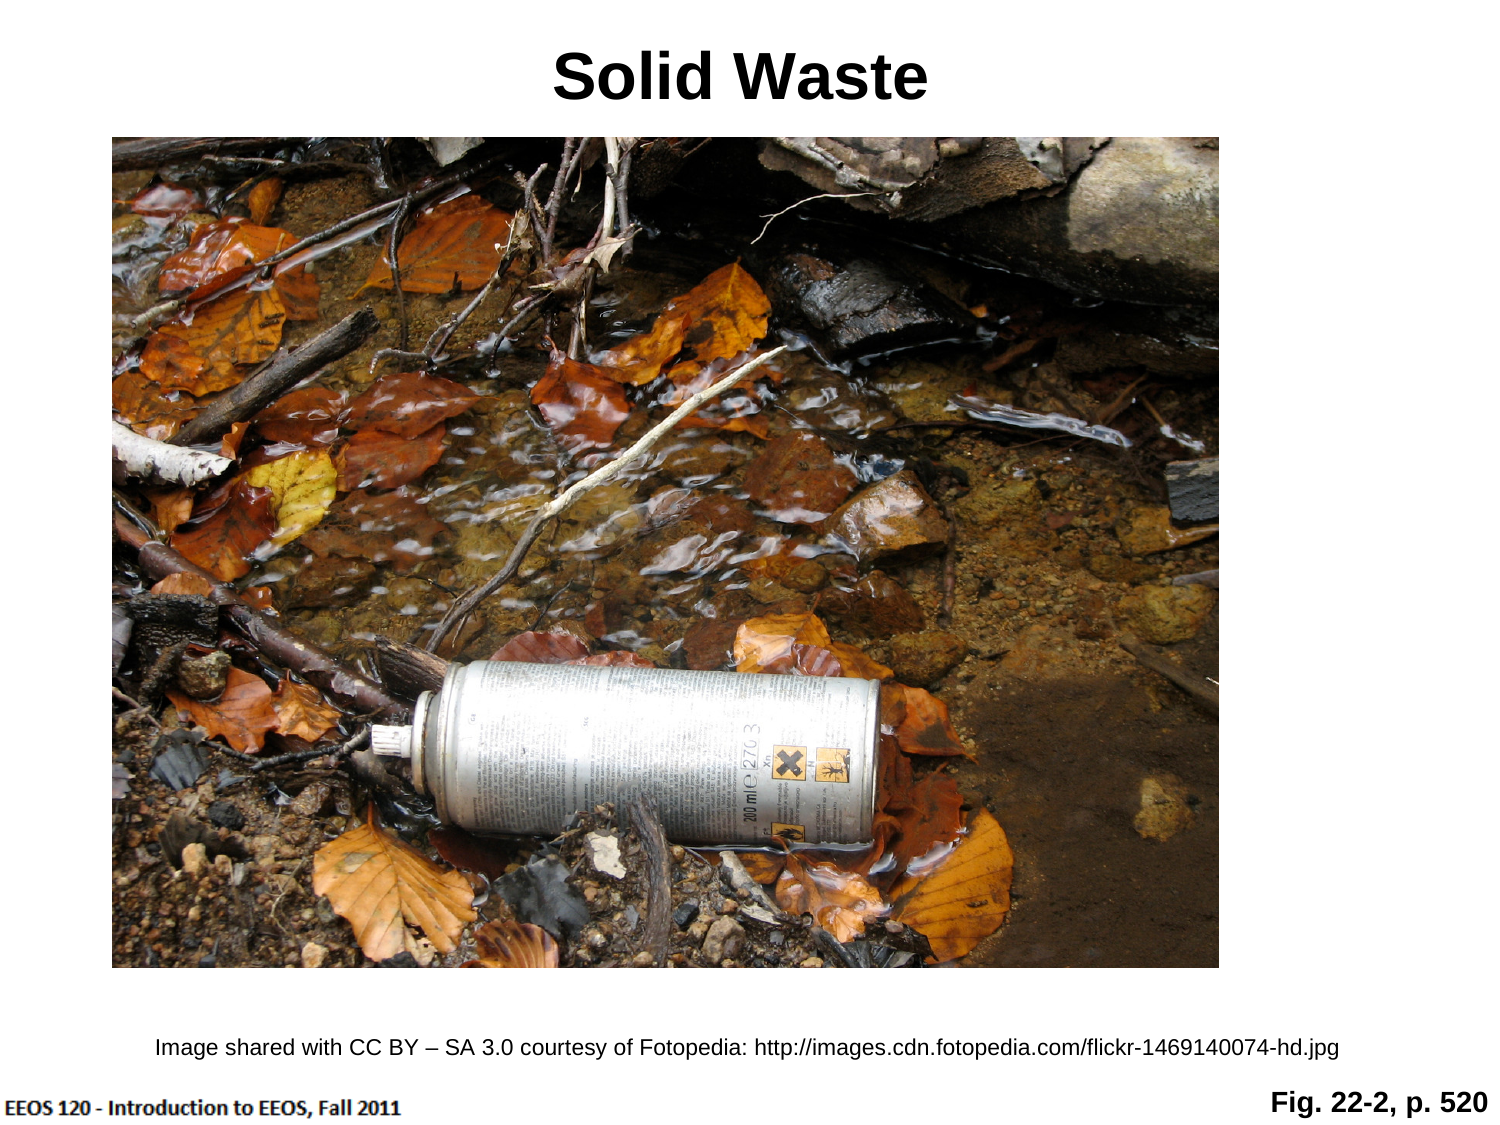

Solid Waste
#
Image shared with CC BY – SA 3.0 courtesy of Fotopedia: http://images.cdn.fotopedia.com/flickr-1469140074-hd.jpg
Fig. 22-2, p. 520